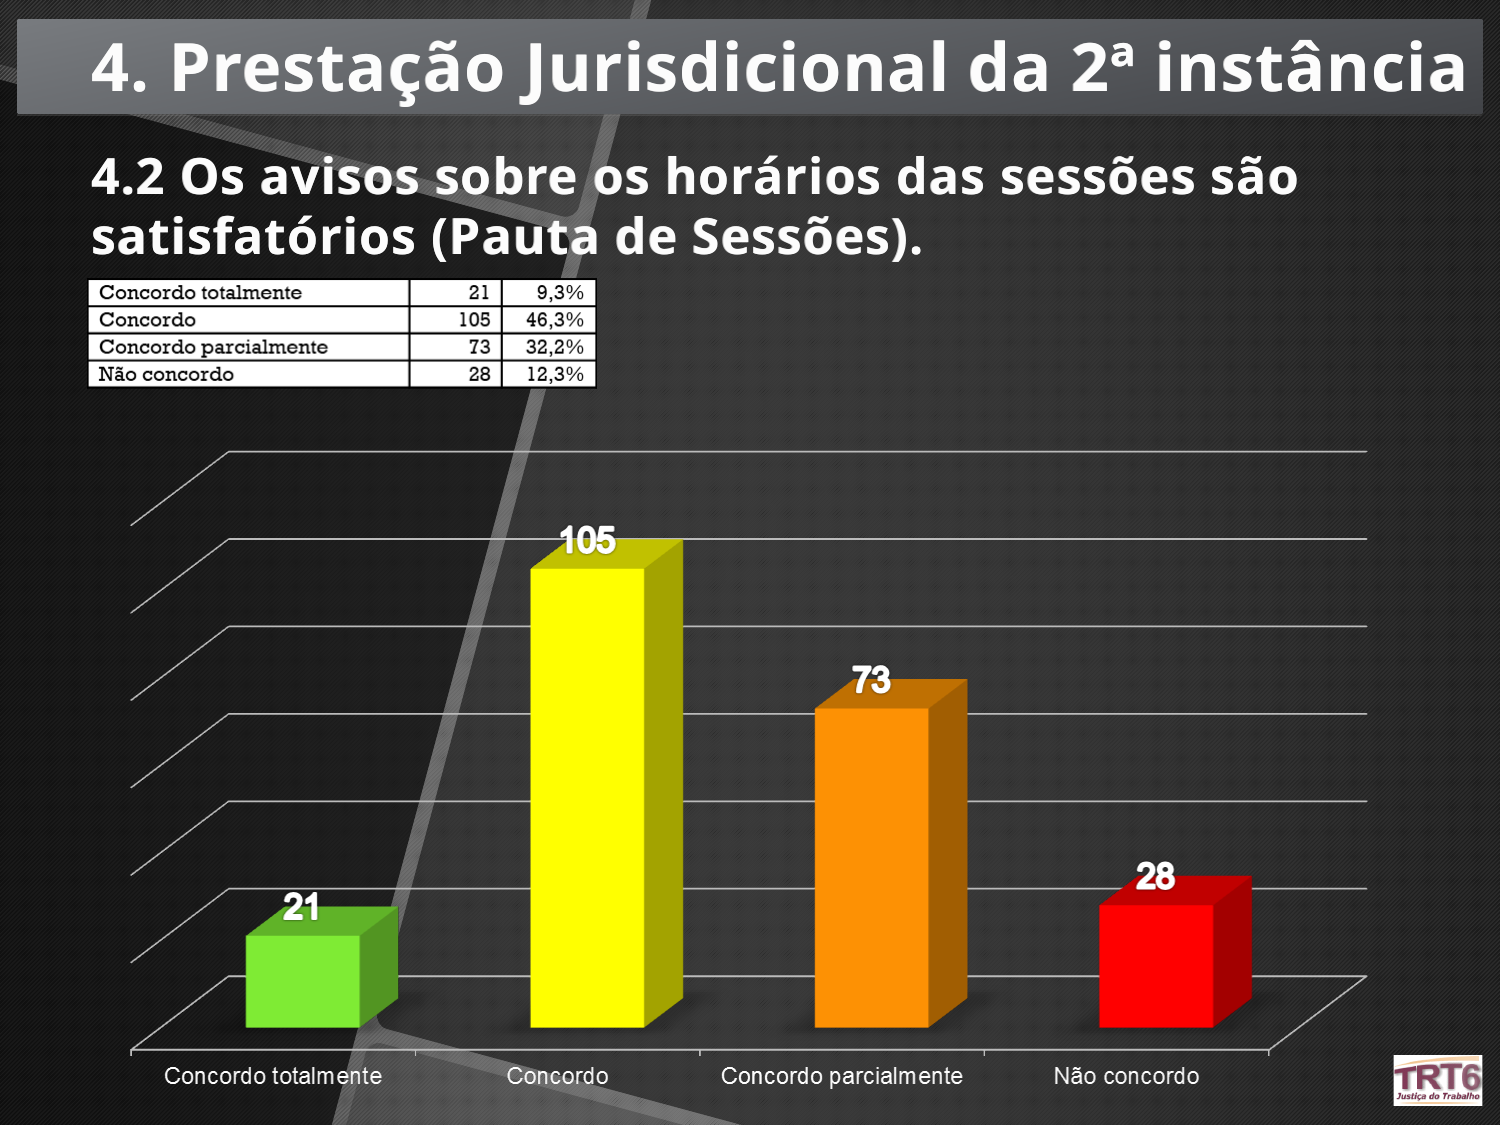

4. Prestação Jurisdicional da 2ª instância
4.2 Os avisos sobre os horários das sessões são satisfatórios (Pauta de Sessões).